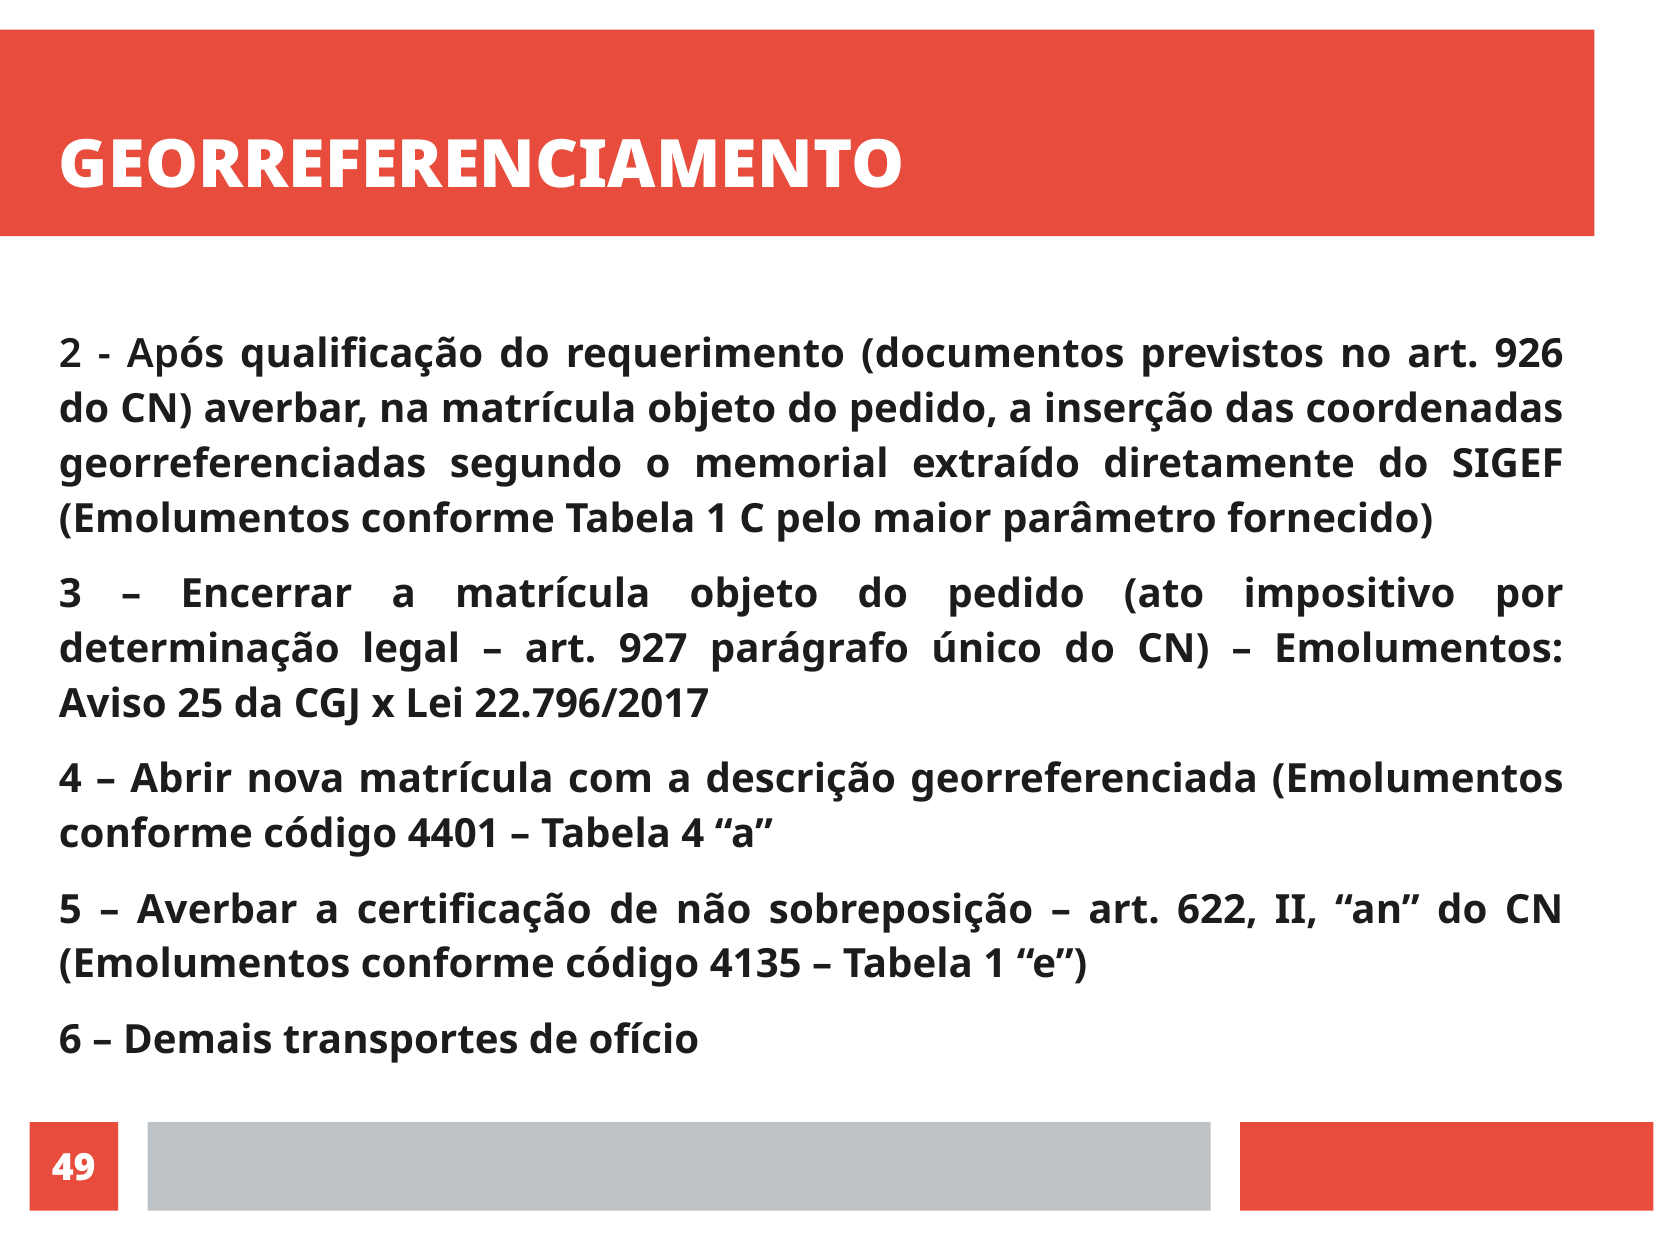

# GEORREFERENCIAMENTO
2 - Após qualificação do requerimento (documentos previstos no art. 926 do CN) averbar, na matrícula objeto do pedido, a inserção das coordenadas georreferenciadas segundo o memorial extraído diretamente do SIGEF (Emolumentos conforme Tabela 1 C pelo maior parâmetro fornecido)
3 – Encerrar a matrícula objeto do pedido (ato impositivo por determinação legal – art. 927 parágrafo único do CN) – Emolumentos: Aviso 25 da CGJ x Lei 22.796/2017
4 – Abrir nova matrícula com a descrição georreferenciada (Emolumentos conforme código 4401 – Tabela 4 “a”
5 – Averbar a certificação de não sobreposição – art. 622, II, “an” do CN (Emolumentos conforme código 4135 – Tabela 1 “e”)
6 – Demais transportes de ofício
49